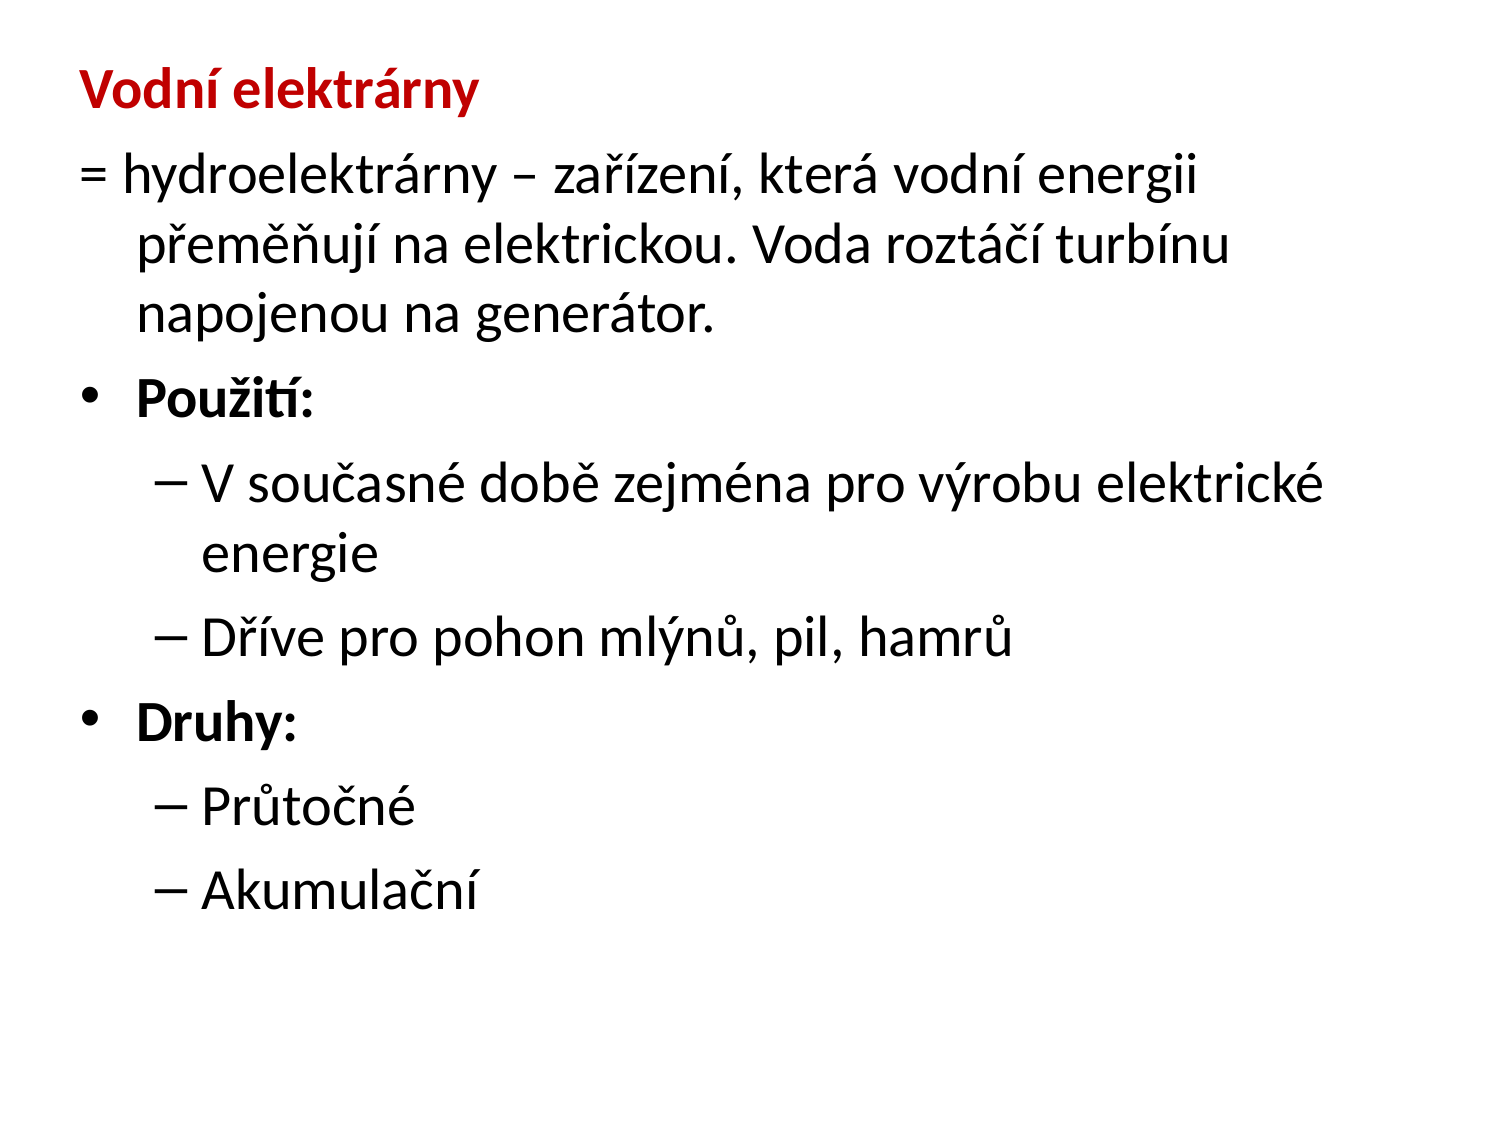

#
Vodní elektrárny
= hydroelektrárny – zařízení, která vodní energii přeměňují na elektrickou. Voda roztáčí turbínu napojenou na generátor.
Použití:
V současné době zejména pro výrobu elektrické energie
Dříve pro pohon mlýnů, pil, hamrů
Druhy:
Průtočné
Akumulační